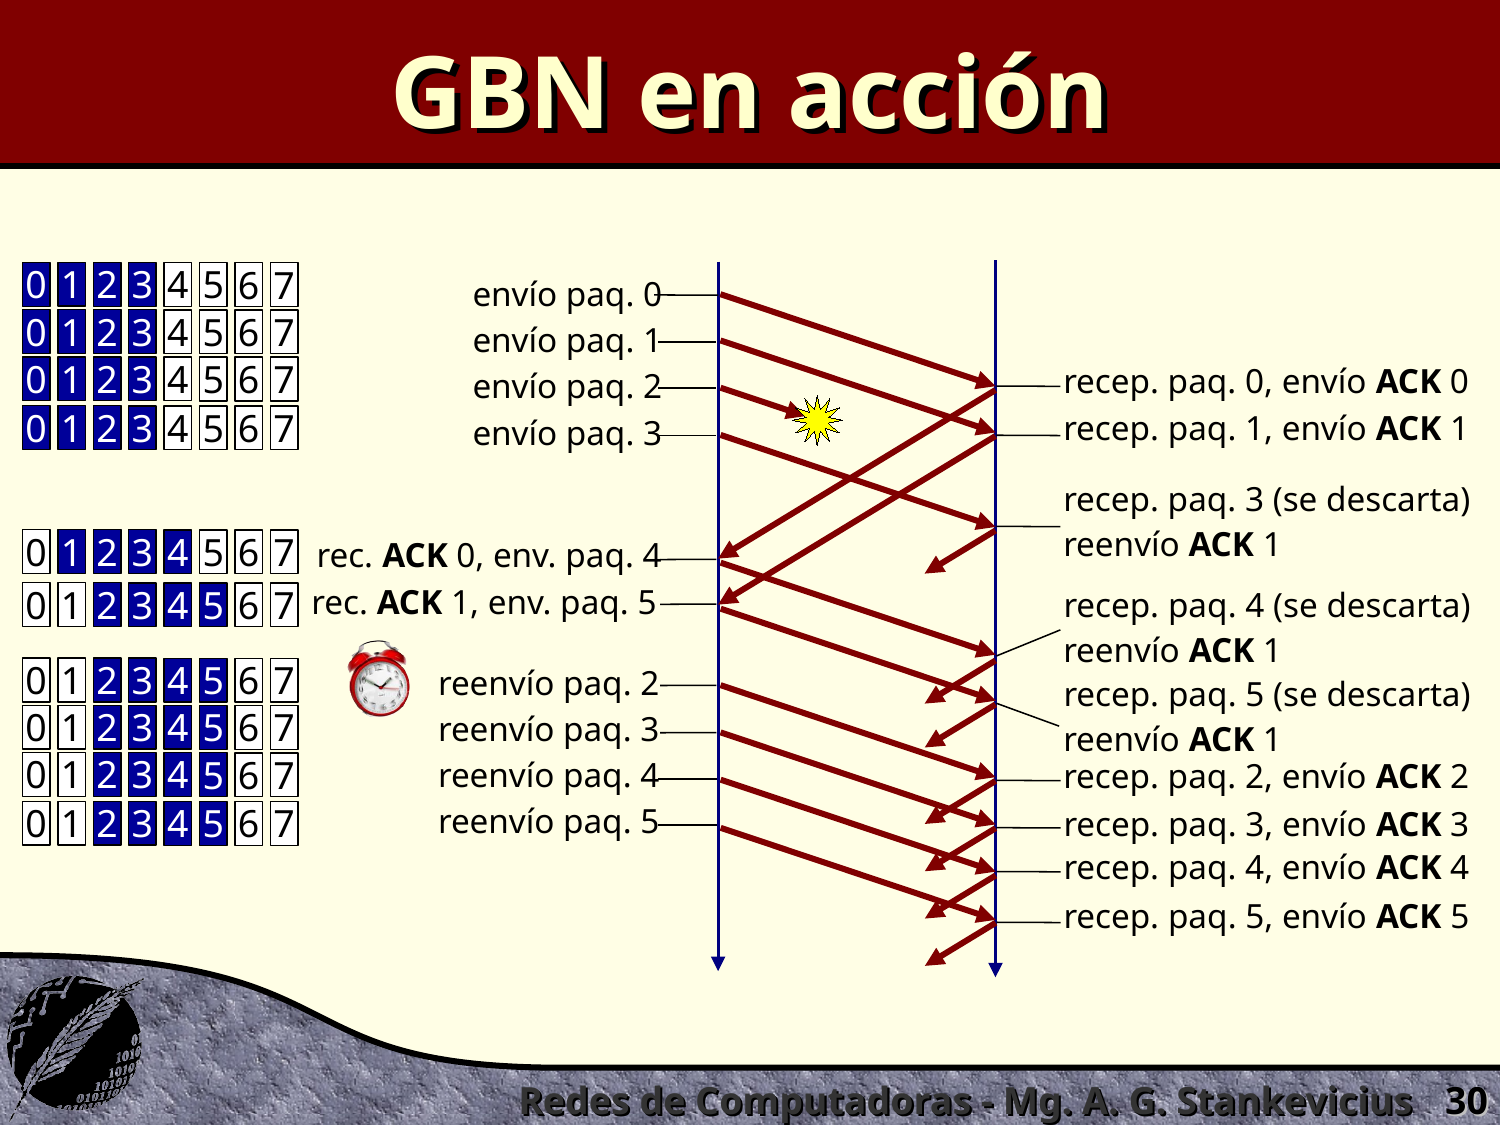

# GBN en acción
1
0
2
3
4
5
6
7
envío paq. 0
envío paq. 1
1
0
2
3
4
5
6
7
recep. paq. 0, envío ACK 0
envío paq. 2
1
0
2
3
4
5
6
7
recep. paq. 1, envío ACK 1
envío paq. 3
1
0
2
3
4
5
6
7
recep. paq. 3 (se descarta)
reenvío ACK 1
rec. ACK 0, env. paq. 4
1
0
2
3
4
5
6
7
rec. ACK 1, env. paq. 5
recep. paq. 4 (se descarta)
reenvío ACK 1
1
0
2
3
4
5
6
7
reenvío paq. 2
1
0
2
3
4
5
6
7
recep. paq. 5 (se descarta)
reenvío ACK 1
reenvío paq. 3
1
0
2
3
4
5
6
7
reenvío paq. 4
recep. paq. 2, envío ACK 2
1
0
2
3
4
5
6
7
reenvío paq. 5
recep. paq. 3, envío ACK 3
1
0
2
3
4
5
6
7
recep. paq. 4, envío ACK 4
recep. paq. 5, envío ACK 5
30